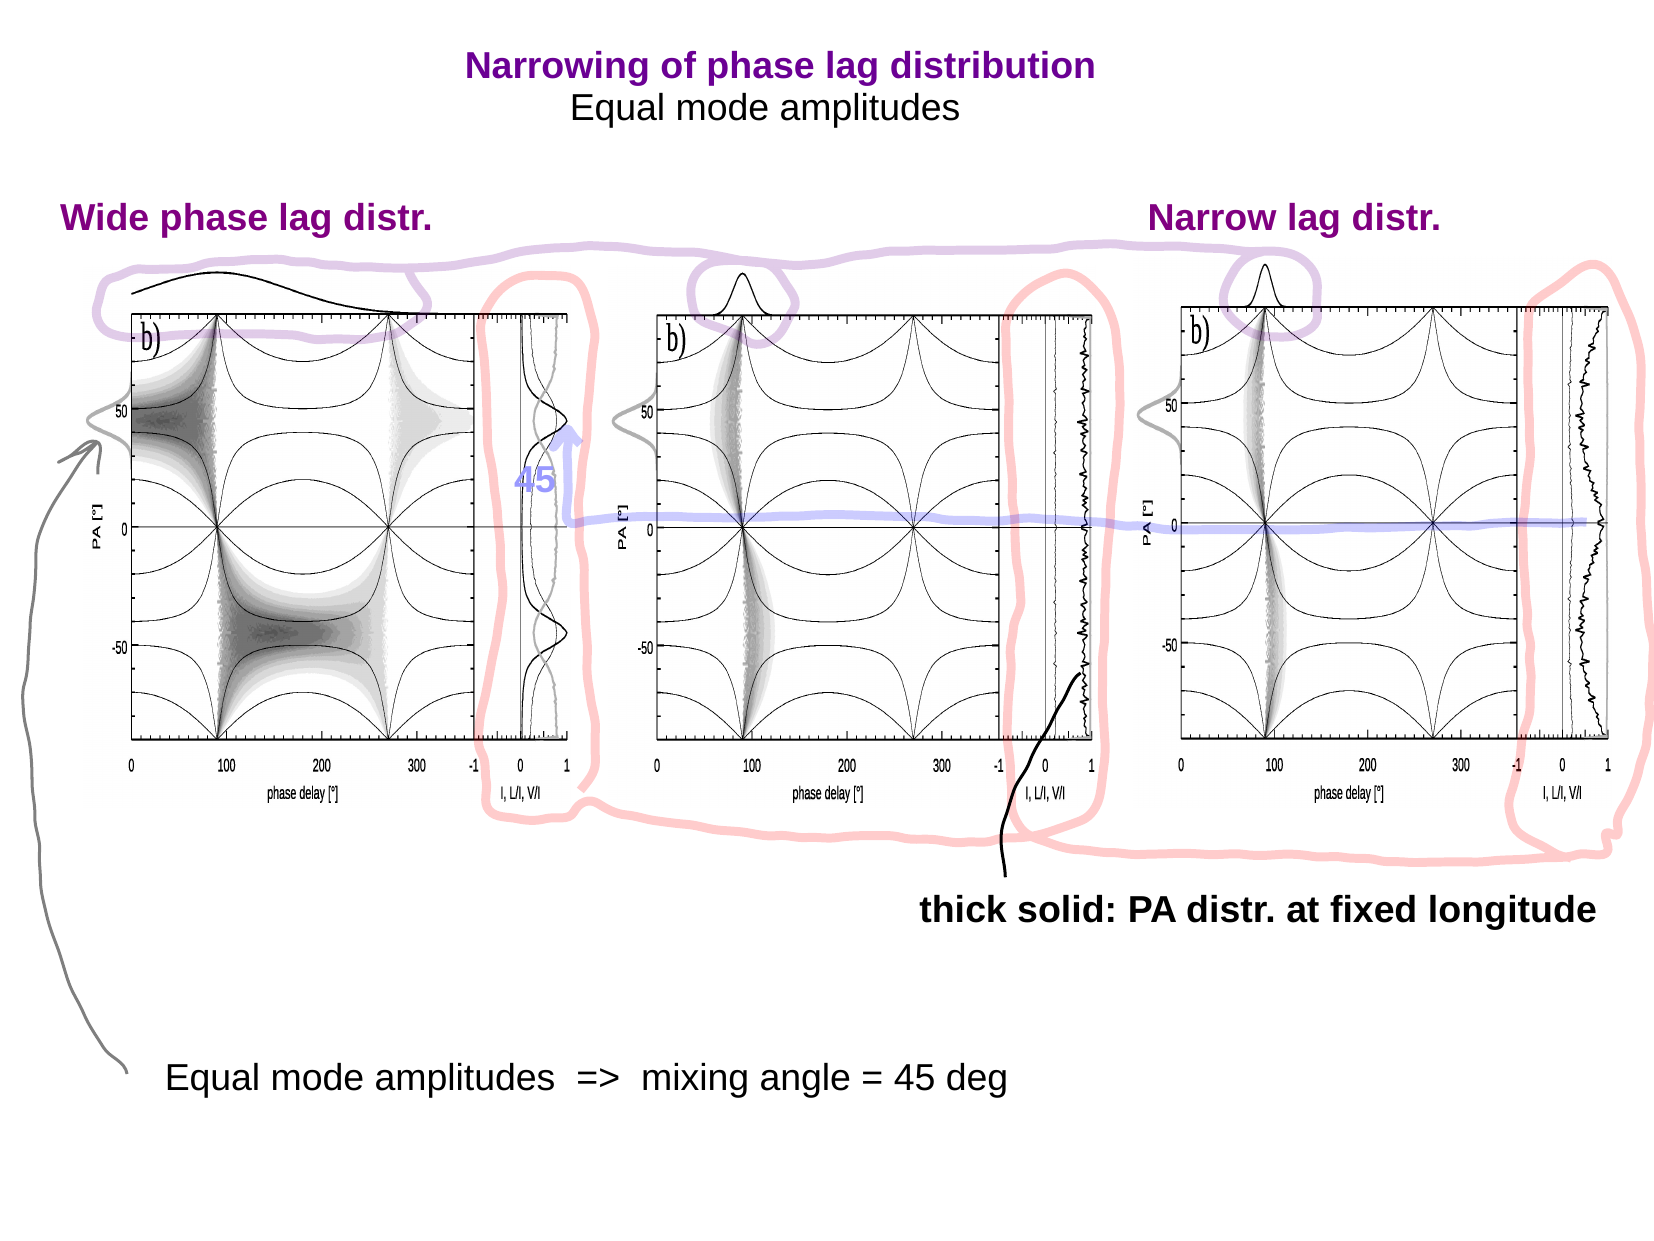

Narrowing of phase lag distribution
 Equal mode amplitudes
Wide phase lag distr.
Narrow lag distr.
45
thick solid: PA distr. at fixed longitude
Equal mode amplitudes => mixing angle = 45 deg